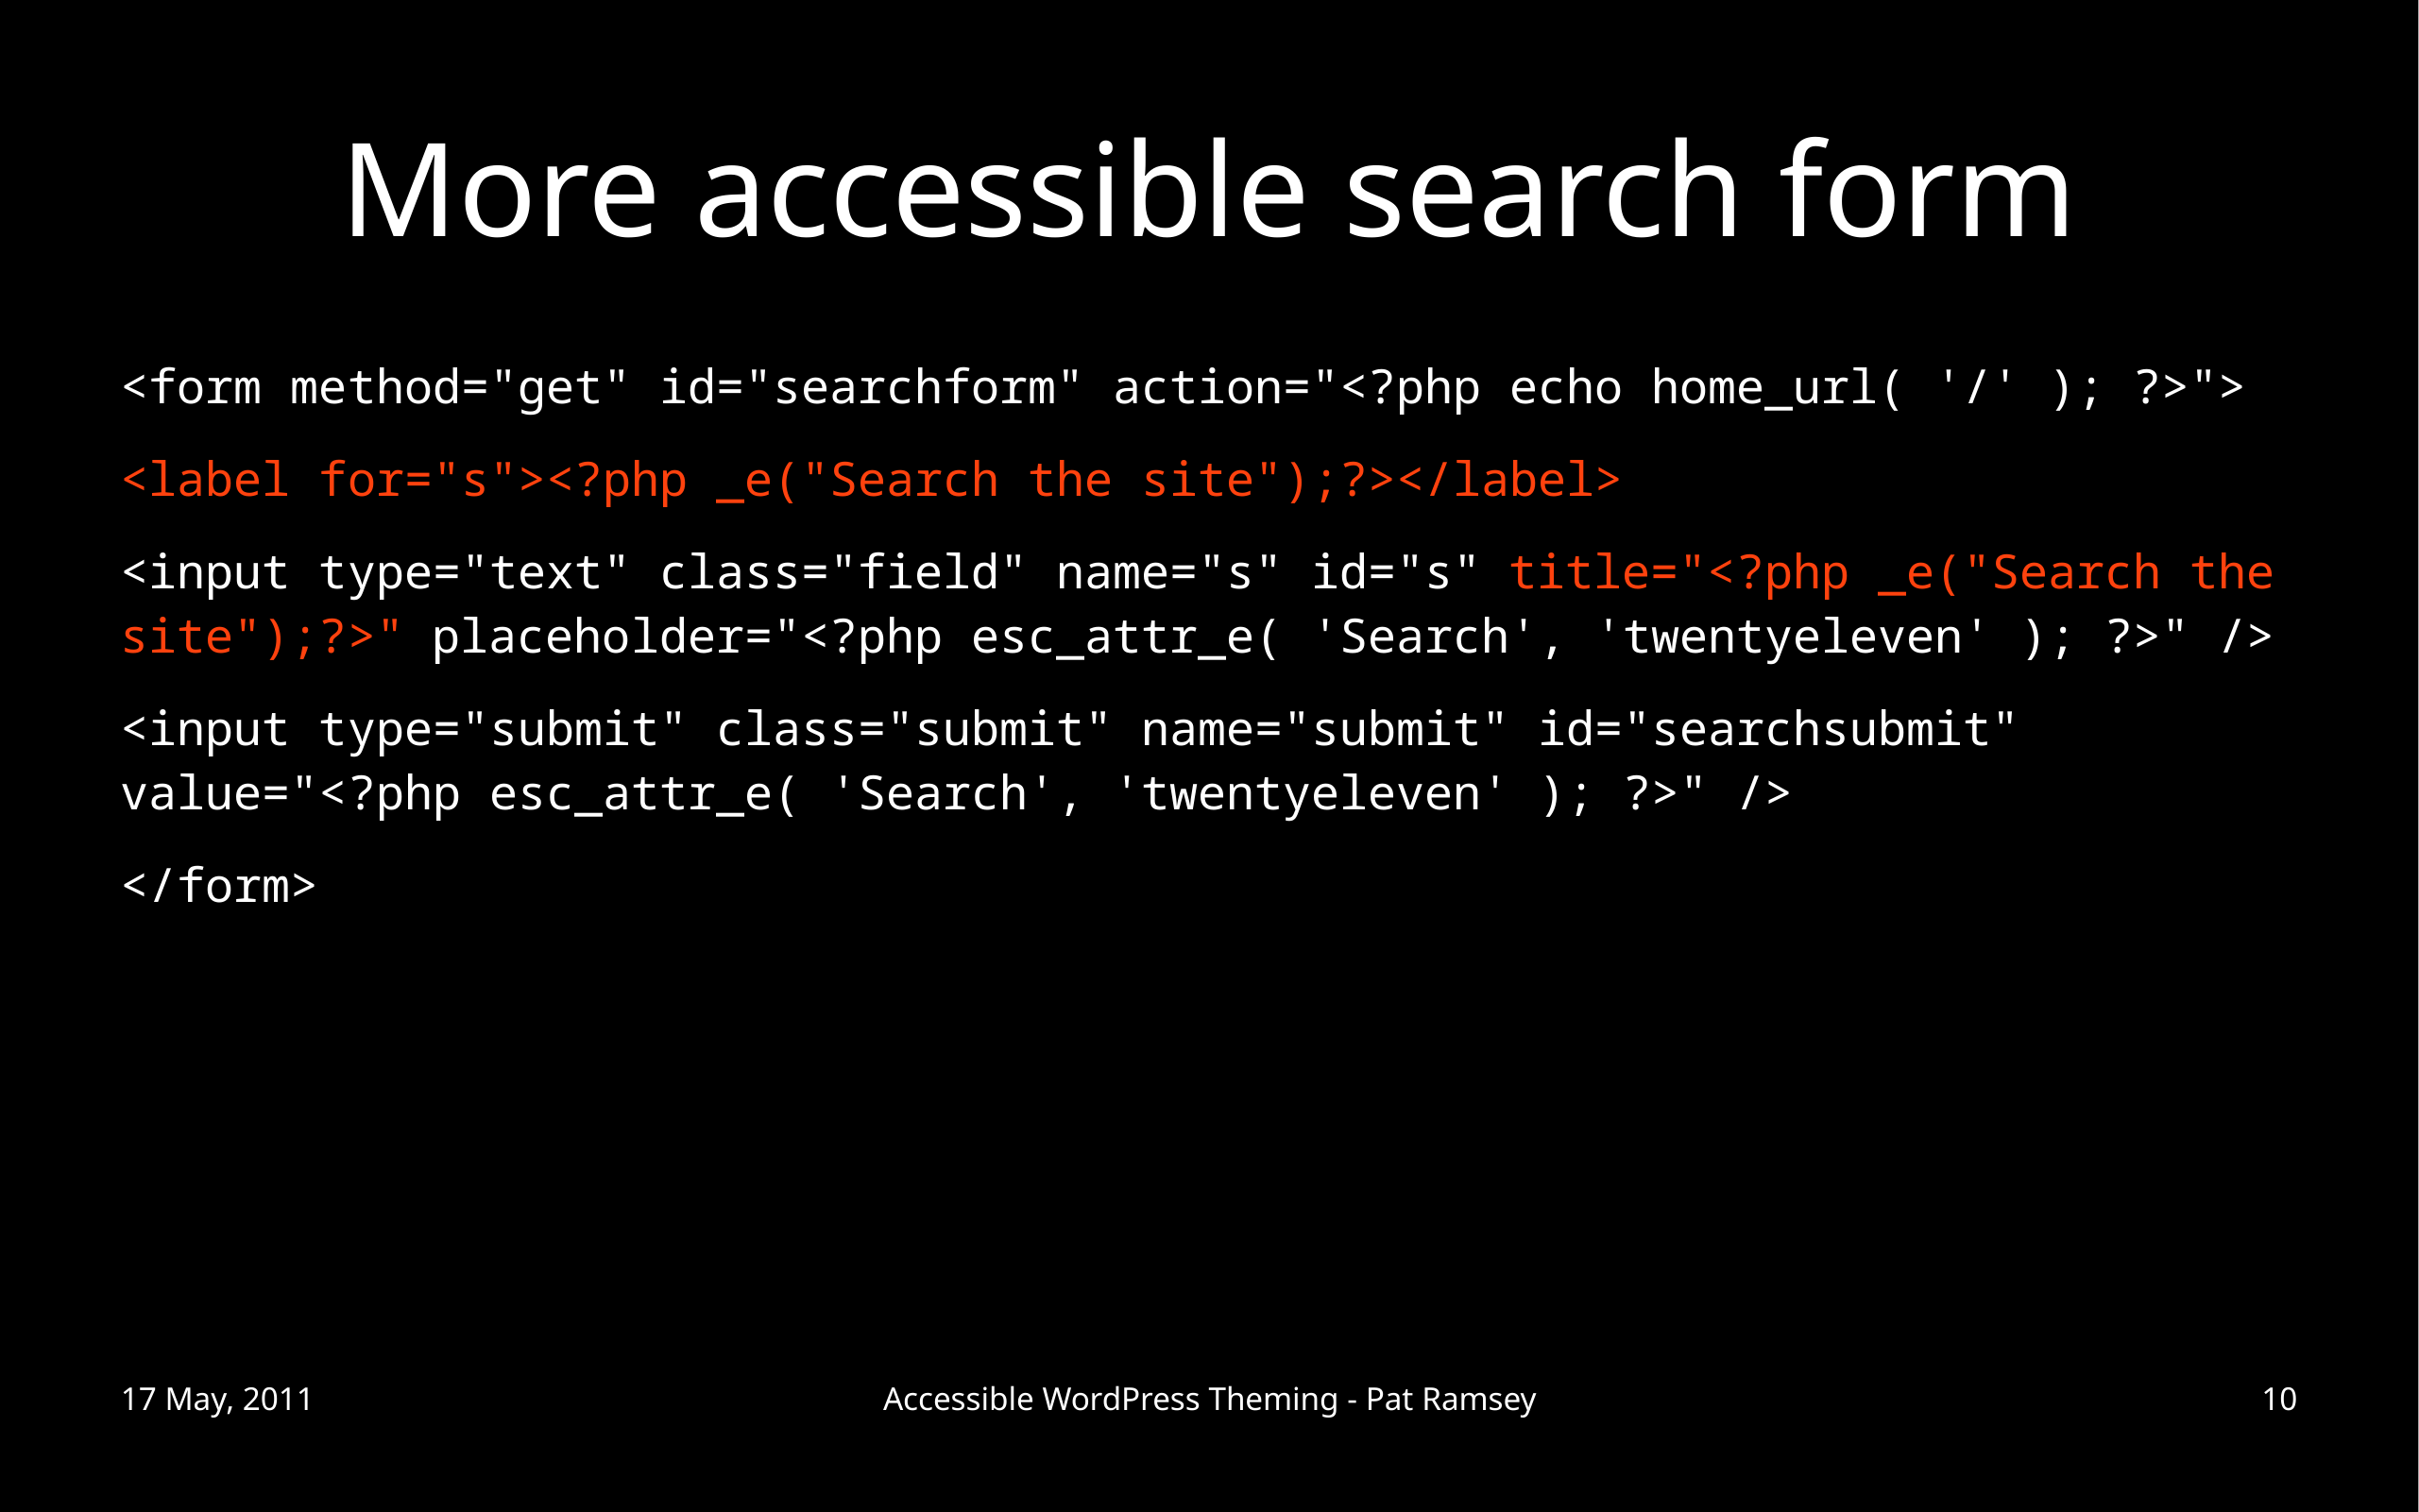

# More accessible search form
<form method="get" id="searchform" action="<?php echo home_url( '/' ); ?>">
<label for="s"><?php _e("Search the site");?></label>
<input type="text" class="field" name="s" id="s" title="<?php _e("Search the site");?>" placeholder="<?php esc_attr_e( 'Search', 'twentyeleven' ); ?>" />
<input type="submit" class="submit" name="submit" id="searchsubmit" value="<?php esc_attr_e( 'Search', 'twentyeleven' ); ?>" />
</form>
17 May, 2011
Accessible WordPress Theming - Pat Ramsey
10